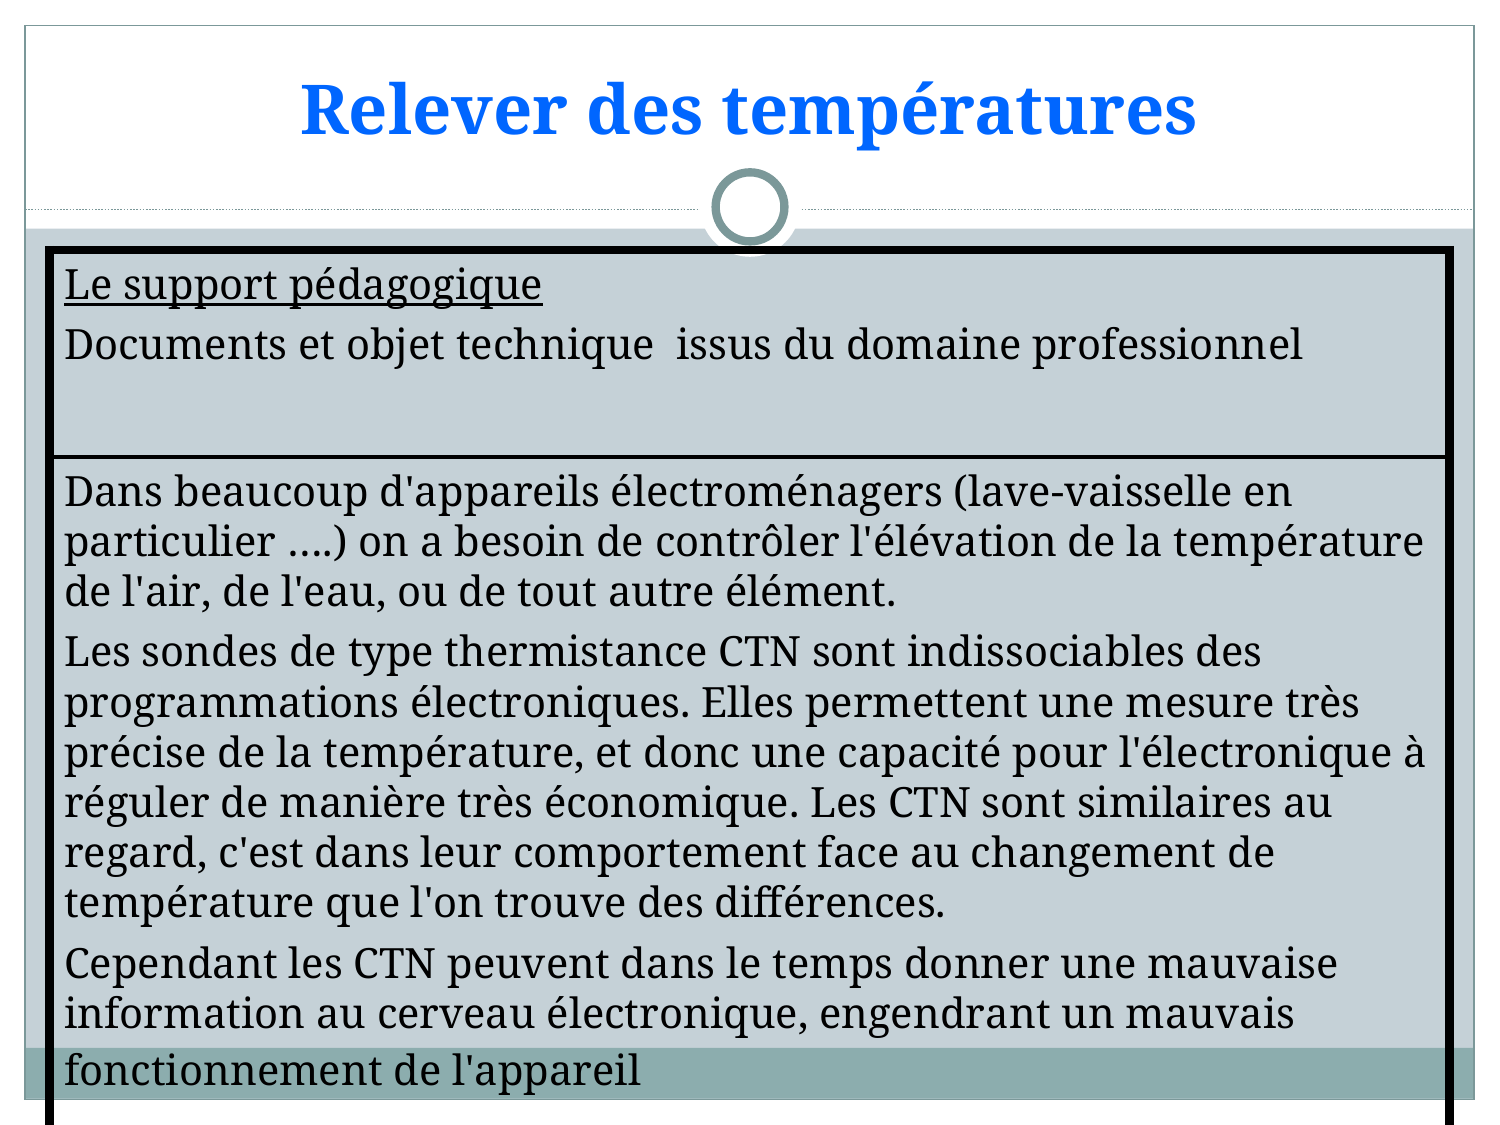

# Relever des températures
| Le support pédagogique Documents et objet technique issus du domaine professionnel |
| --- |
| Dans beaucoup d'appareils électroménagers (lave-vaisselle en particulier ….) on a besoin de contrôler l'élévation de la température de l'air, de l'eau, ou de tout autre élément. Les sondes de type thermistance CTN sont indissociables des programmations électroniques. Elles permettent une mesure très précise de la température, et donc une capacité pour l'électronique à réguler de manière très économique. Les CTN sont similaires au regard, c'est dans leur comportement face au changement de température que l'on trouve des différences. Cependant les CTN peuvent dans le temps donner une mauvaise information au cerveau électronique, engendrant un mauvais fonctionnement de l'appareil |